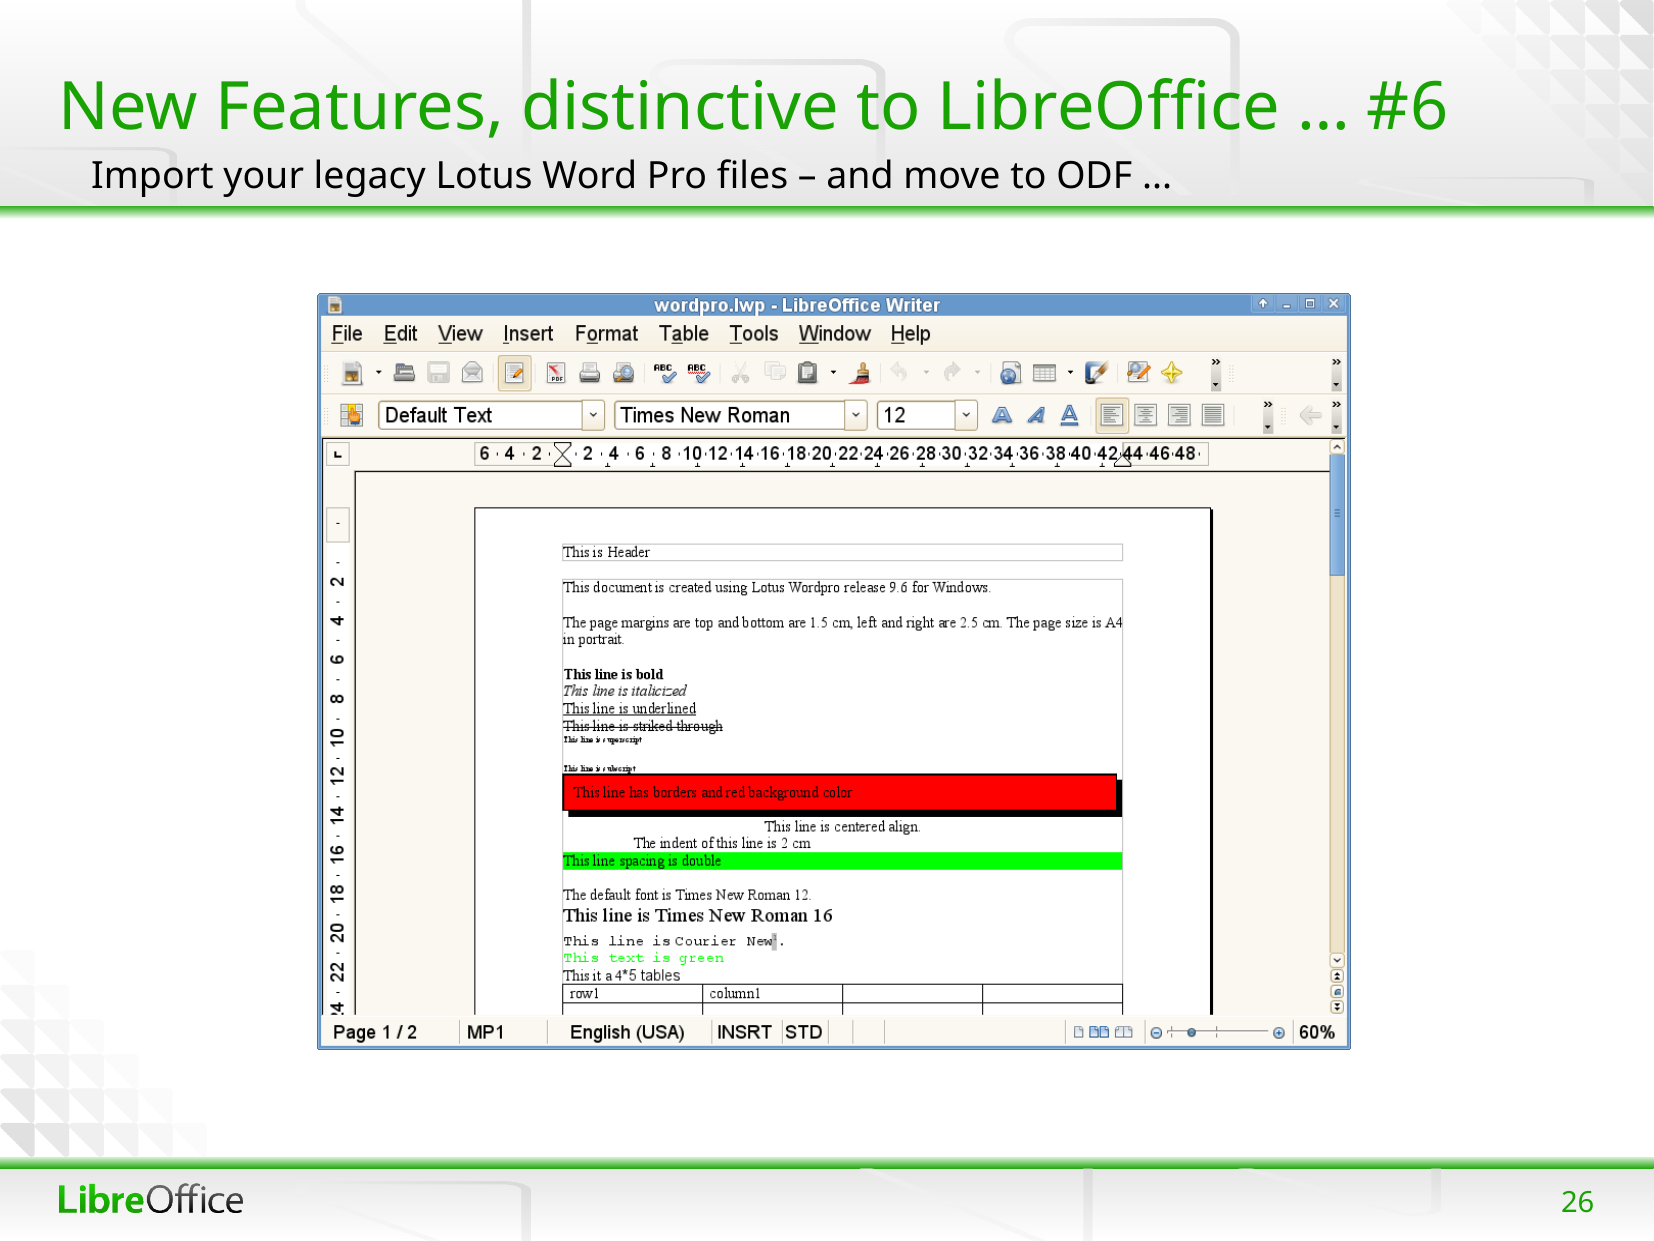

# New Features, distinctive to LibreOffice … #6
Import your legacy Lotus Word Pro files – and move to ODF ...
26